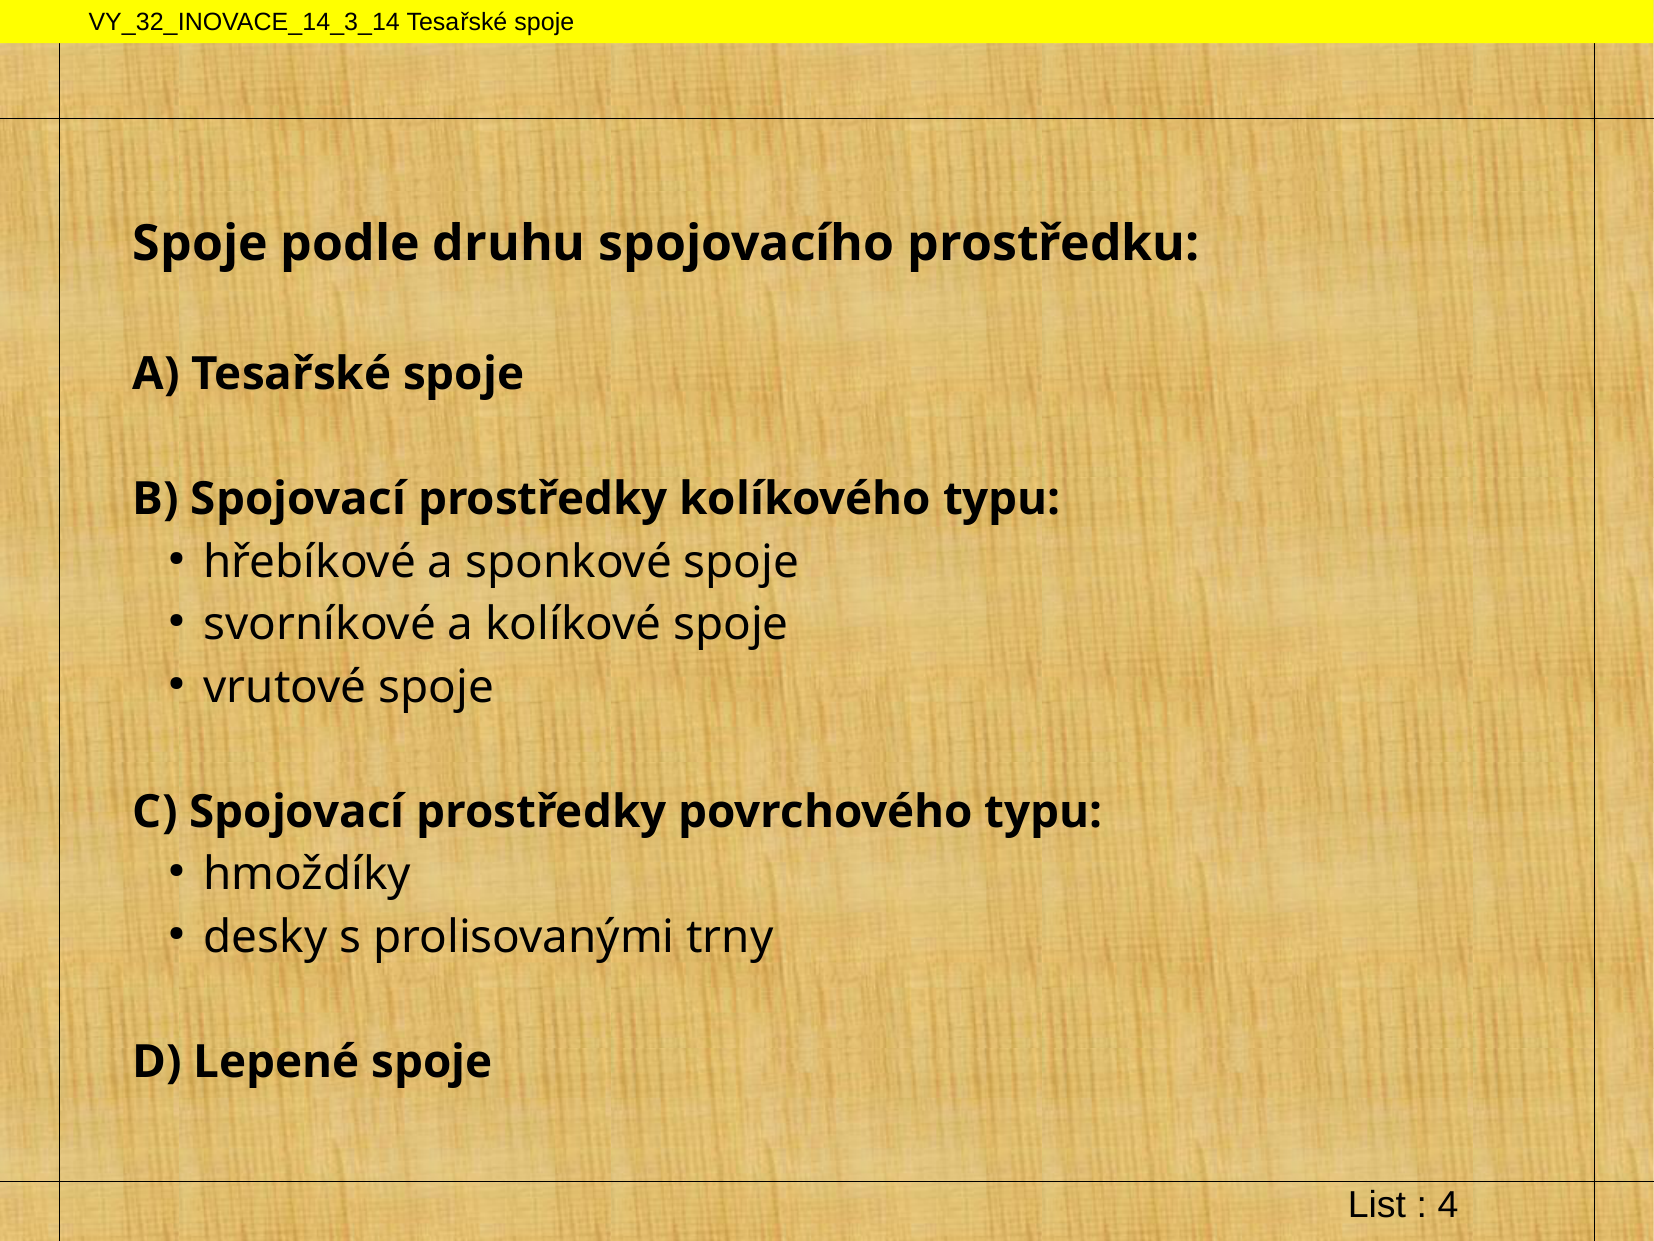

VY_32_INOVACE_14_3_14 Tesařské spoje
Spoje podle druhu spojovacího prostředku:
A) Tesařské spoje
B) Spojovací prostředky kolíkového typu:
hřebíkové a sponkové spoje
svorníkové a kolíkové spoje
vrutové spoje
C) Spojovací prostředky povrchového typu:
hmoždíky
desky s prolisovanými trny
D) Lepené spoje
List :